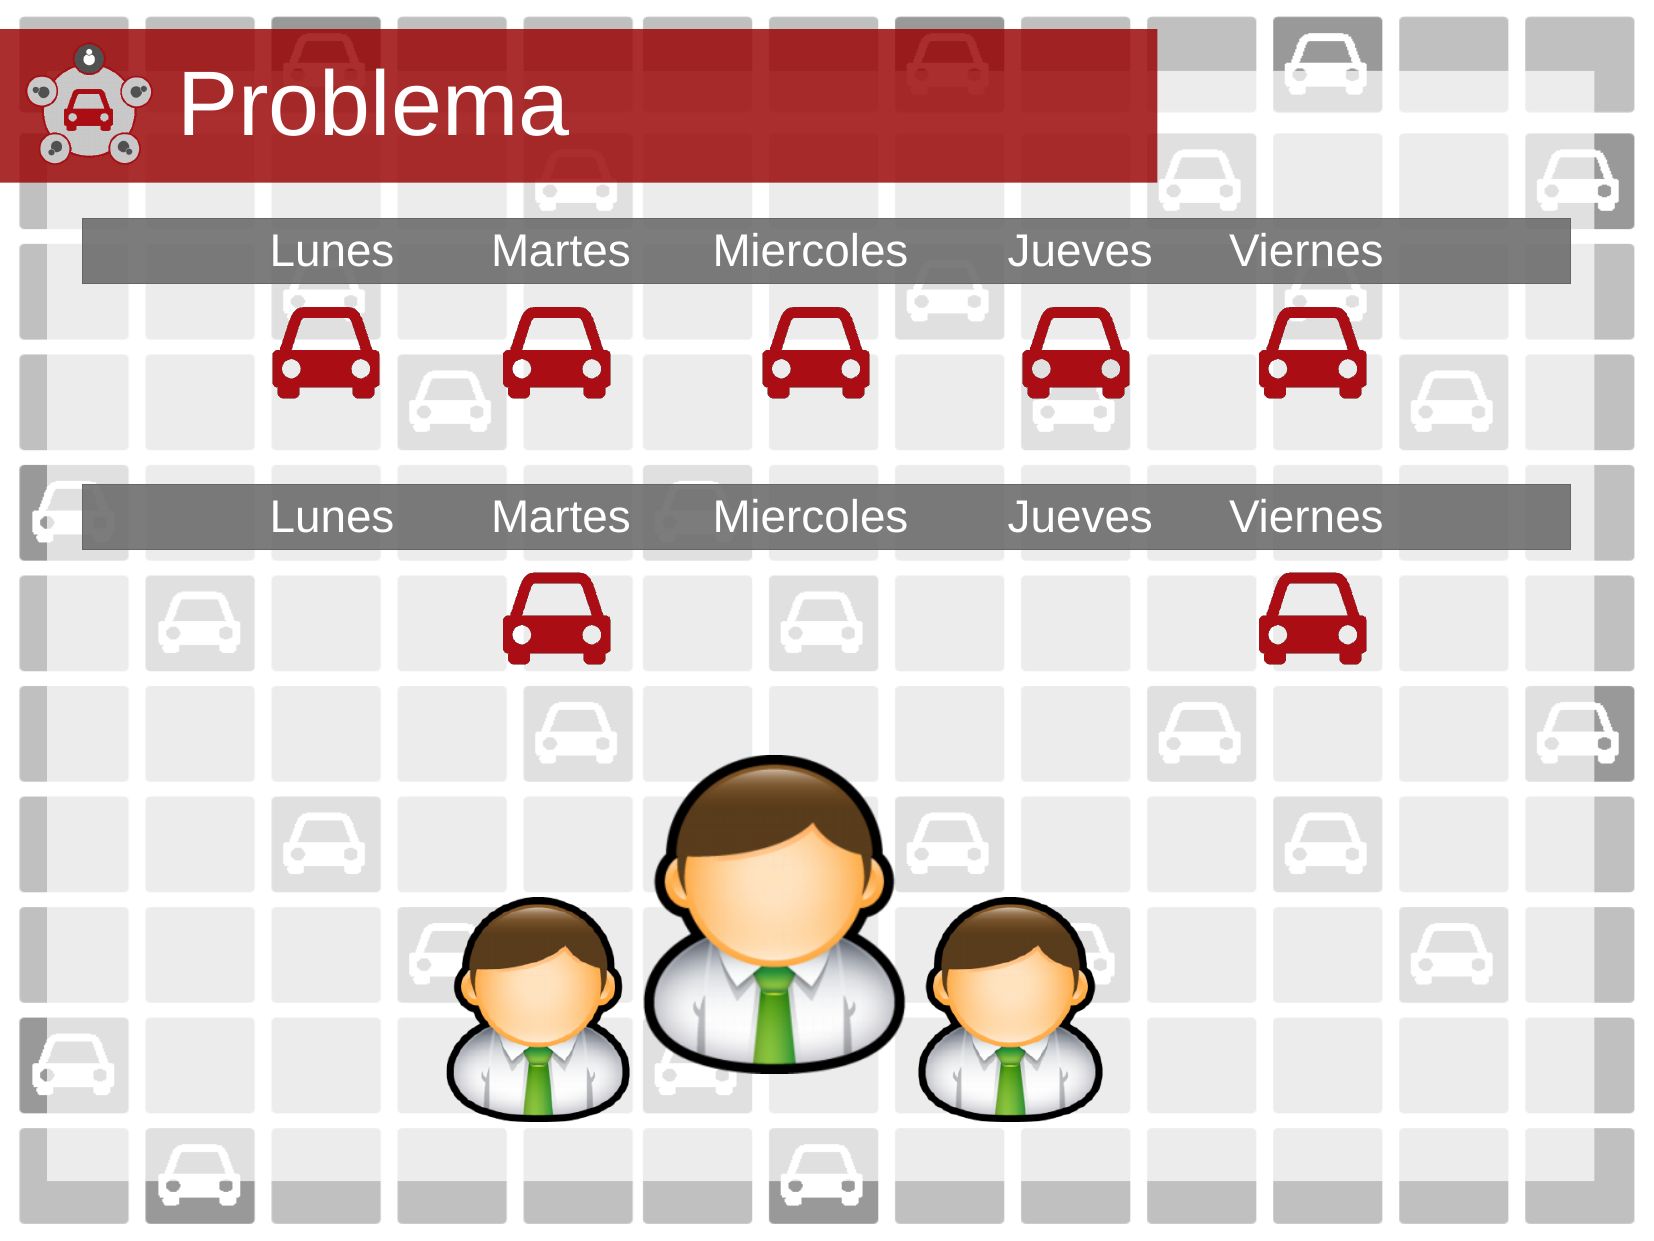

# Problema
Lunes		Martes		Miercoles		Jueves		Viernes
Lunes		Martes		Miercoles		Jueves		Viernes